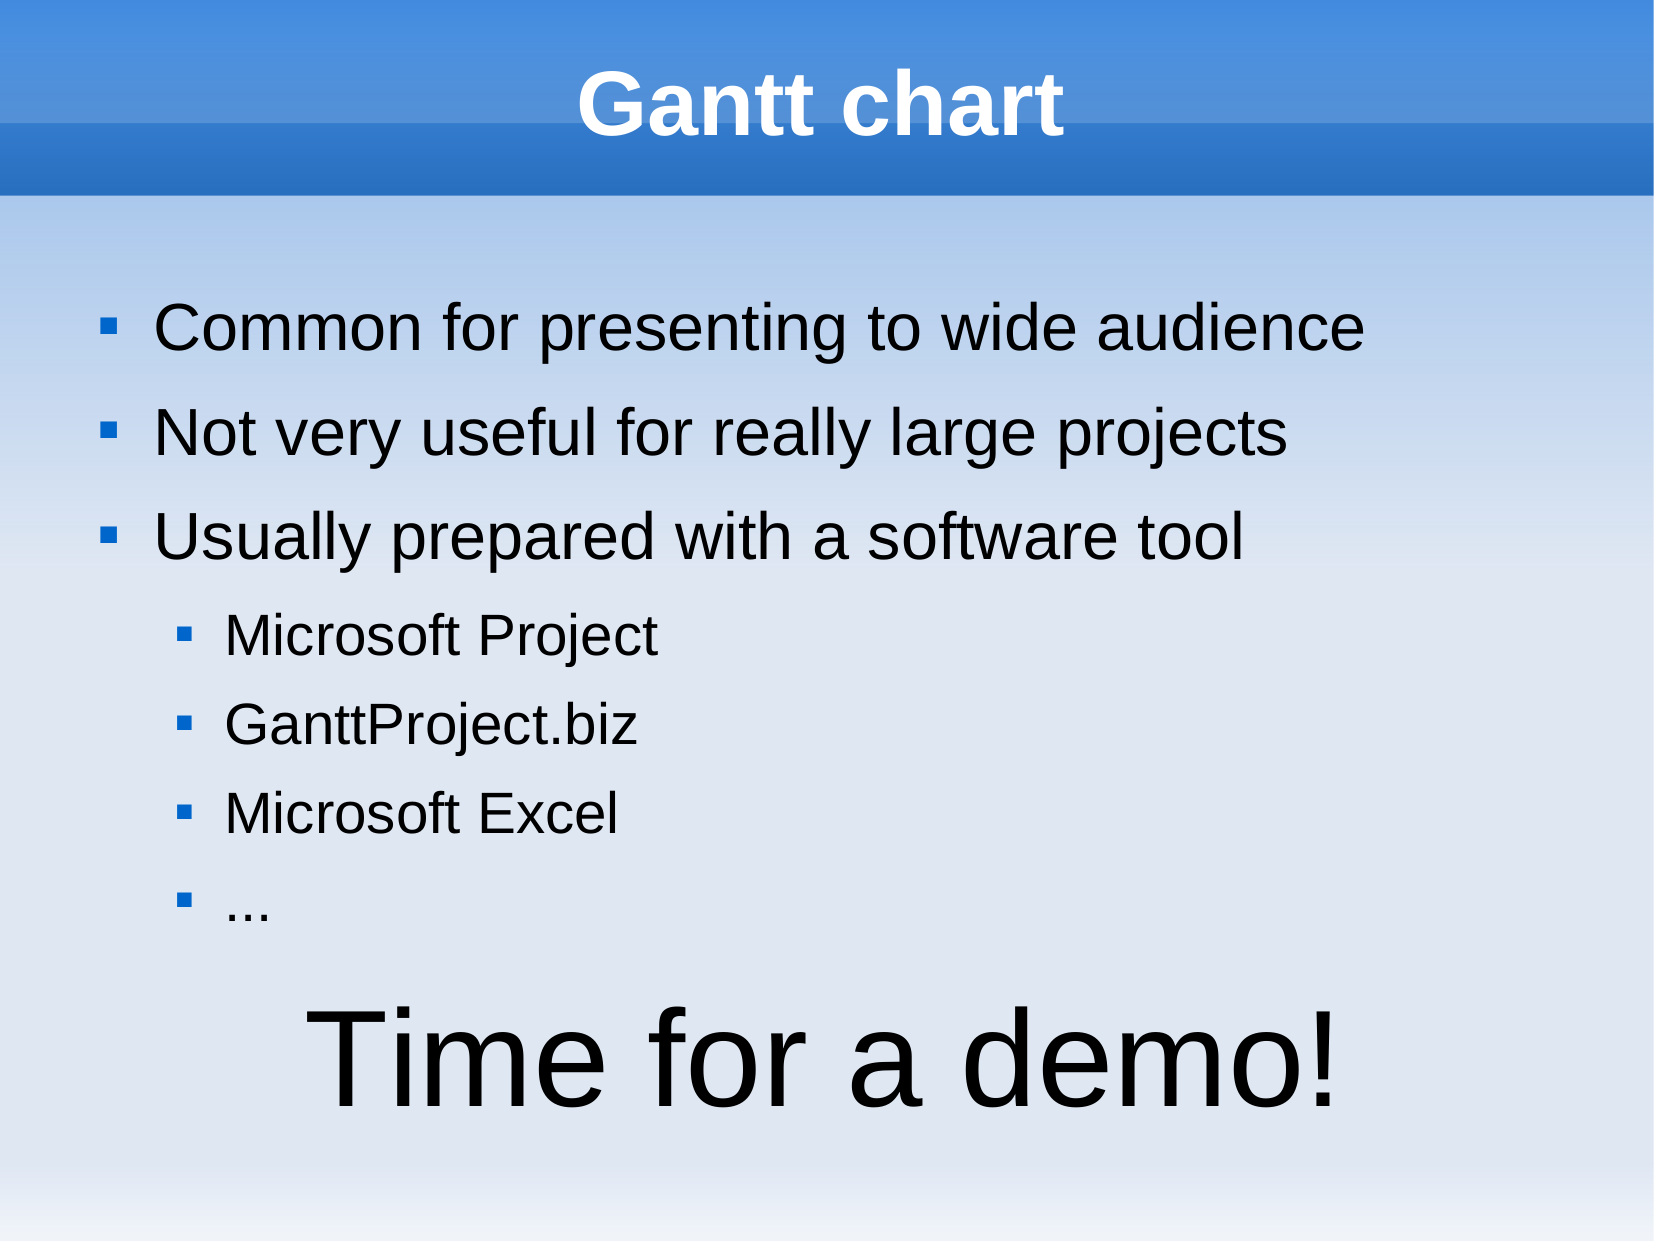

# Gantt chart
Common for presenting to wide audience
Not very useful for really large projects
Usually prepared with a software tool
Microsoft Project
GanttProject.biz
Microsoft Excel
...
Time for a demo!